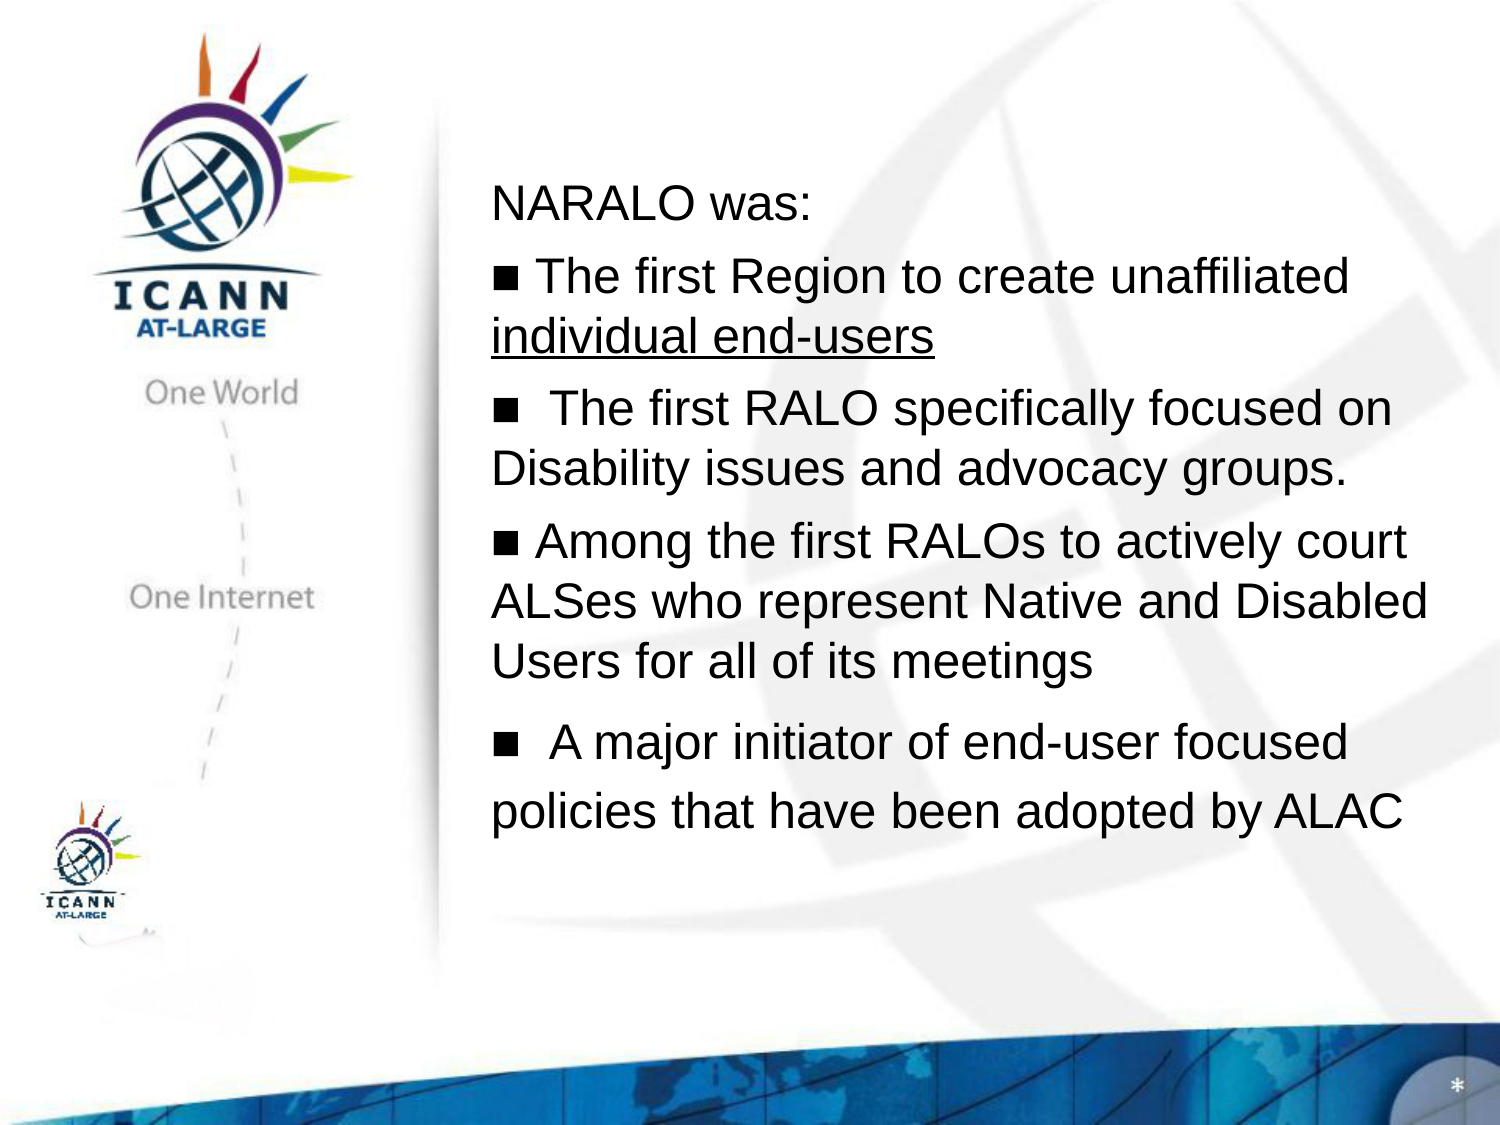

NARALO was:
■ The first Region to create unaffiliated individual end-users
■ The first RALO specifically focused on Disability issues and advocacy groups.
■ Among the first RALOs to actively court ALSes who represent Native and Disabled Users for all of its meetings
■ A major initiator of end-user focused policies that have been adopted by ALAC
#